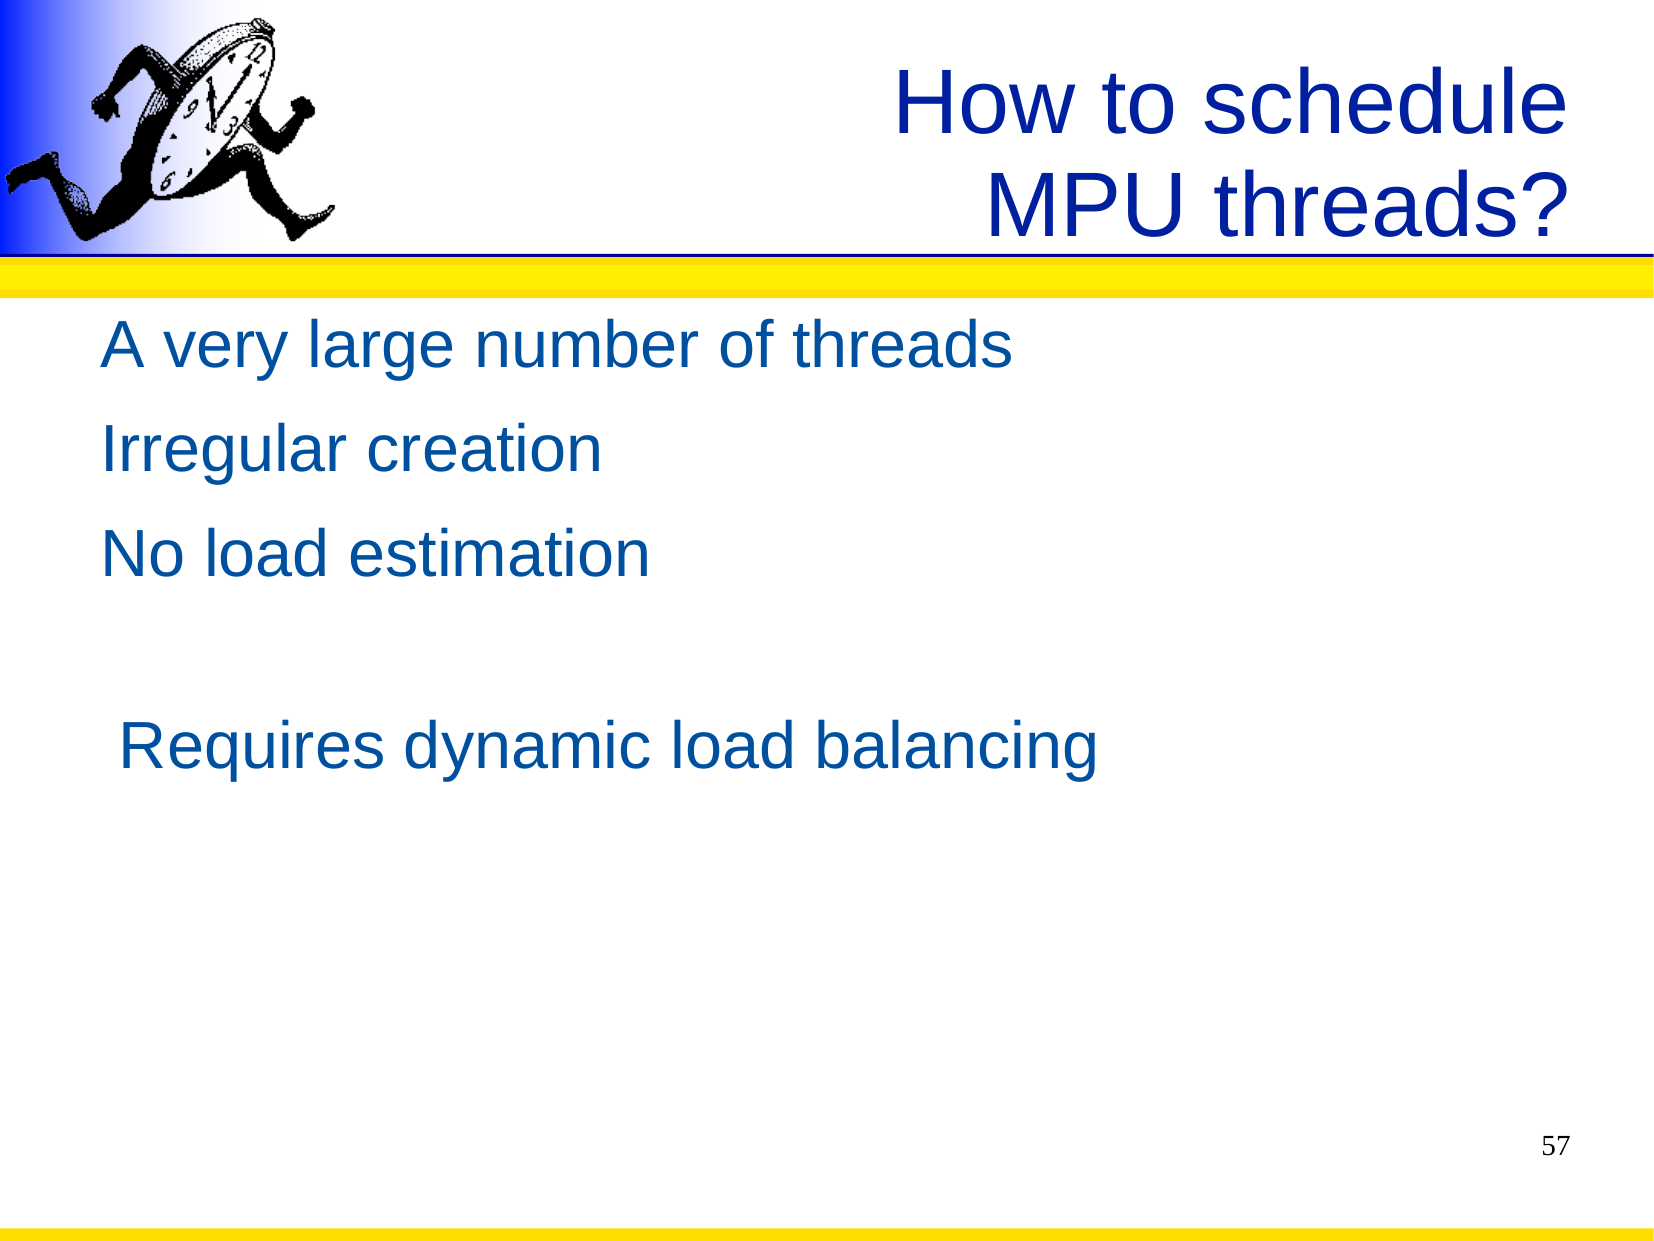

# How to schedule MPU threads?
A very large number of threads
Irregular creation
No load estimation
 Requires dynamic load balancing
57